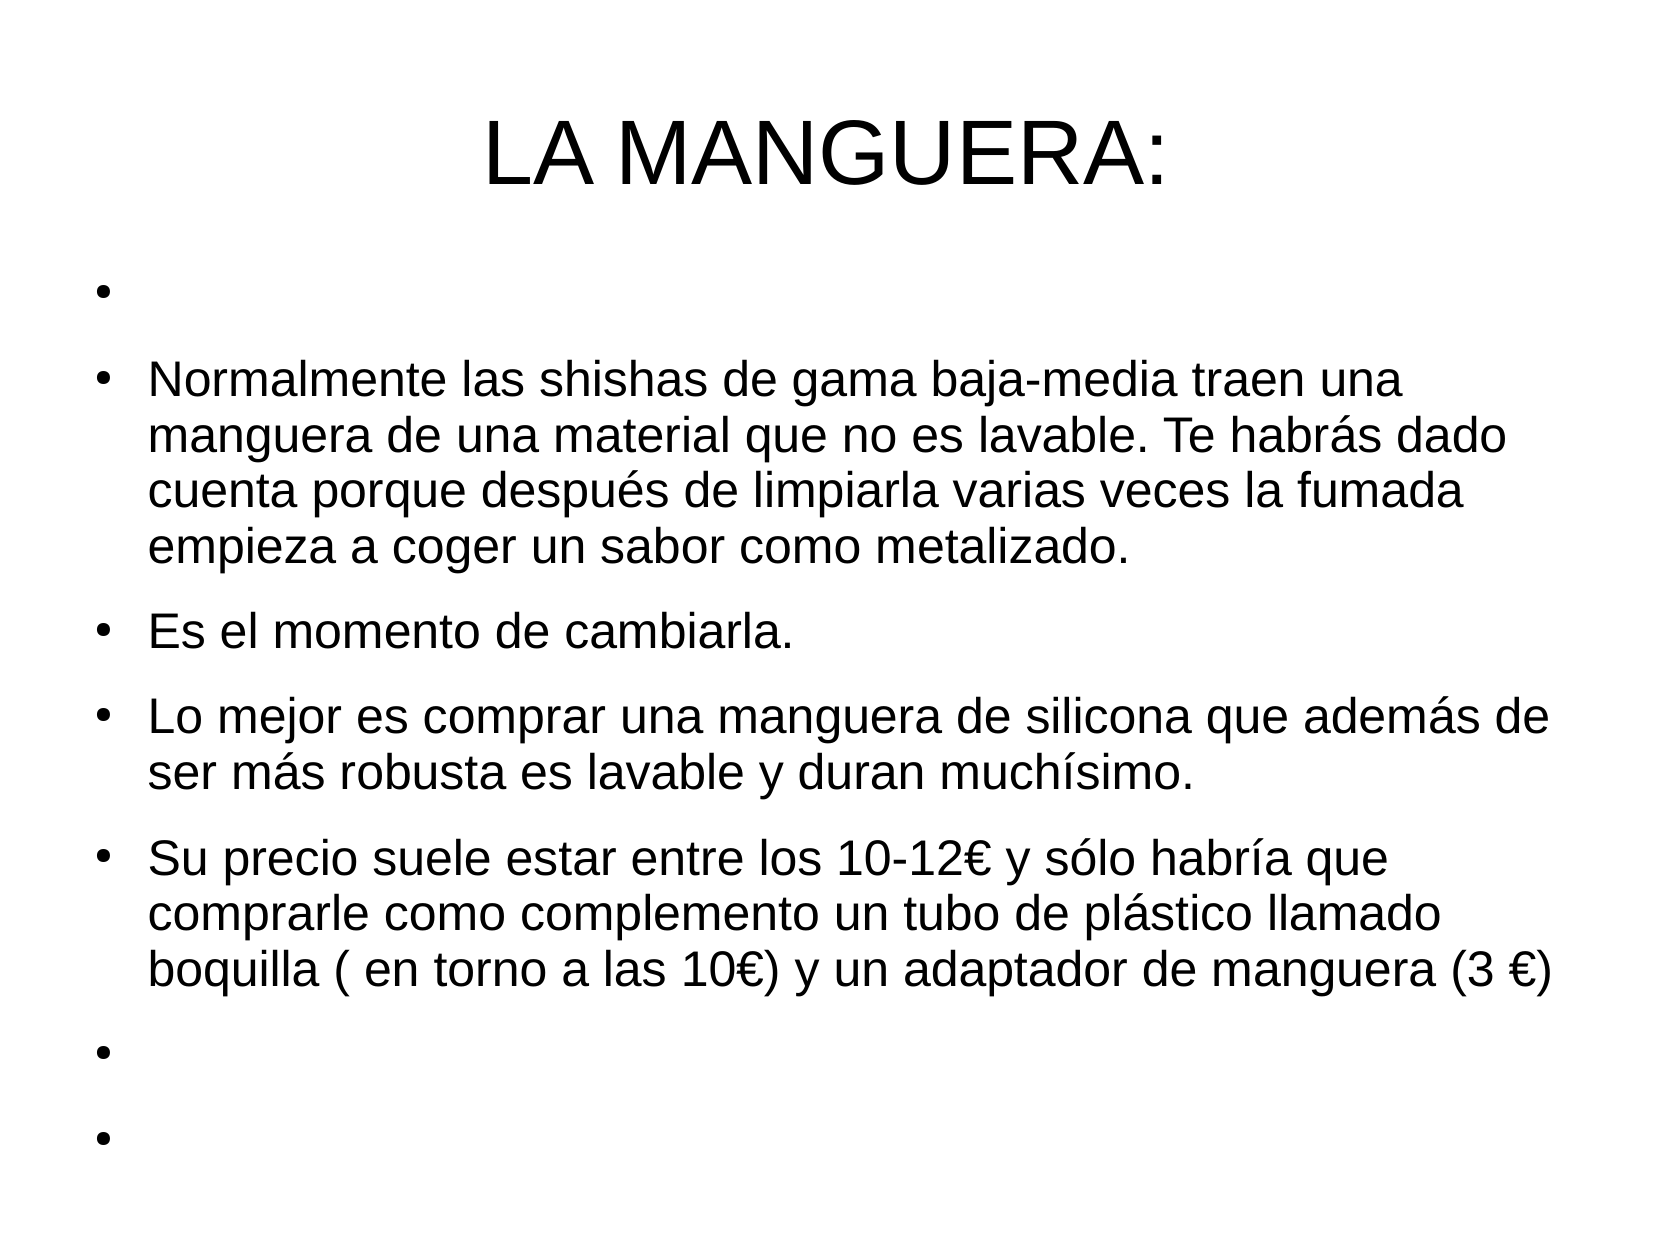

# LA MANGUERA:
Normalmente las shishas de gama baja-media traen una manguera de una material que no es lavable. Te habrás dado cuenta porque después de limpiarla varias veces la fumada empieza a coger un sabor como metalizado.
Es el momento de cambiarla.
Lo mejor es comprar una manguera de silicona que además de ser más robusta es lavable y duran muchísimo.
Su precio suele estar entre los 10-12€ y sólo habría que comprarle como complemento un tubo de plástico llamado boquilla ( en torno a las 10€) y un adaptador de manguera (3 €)